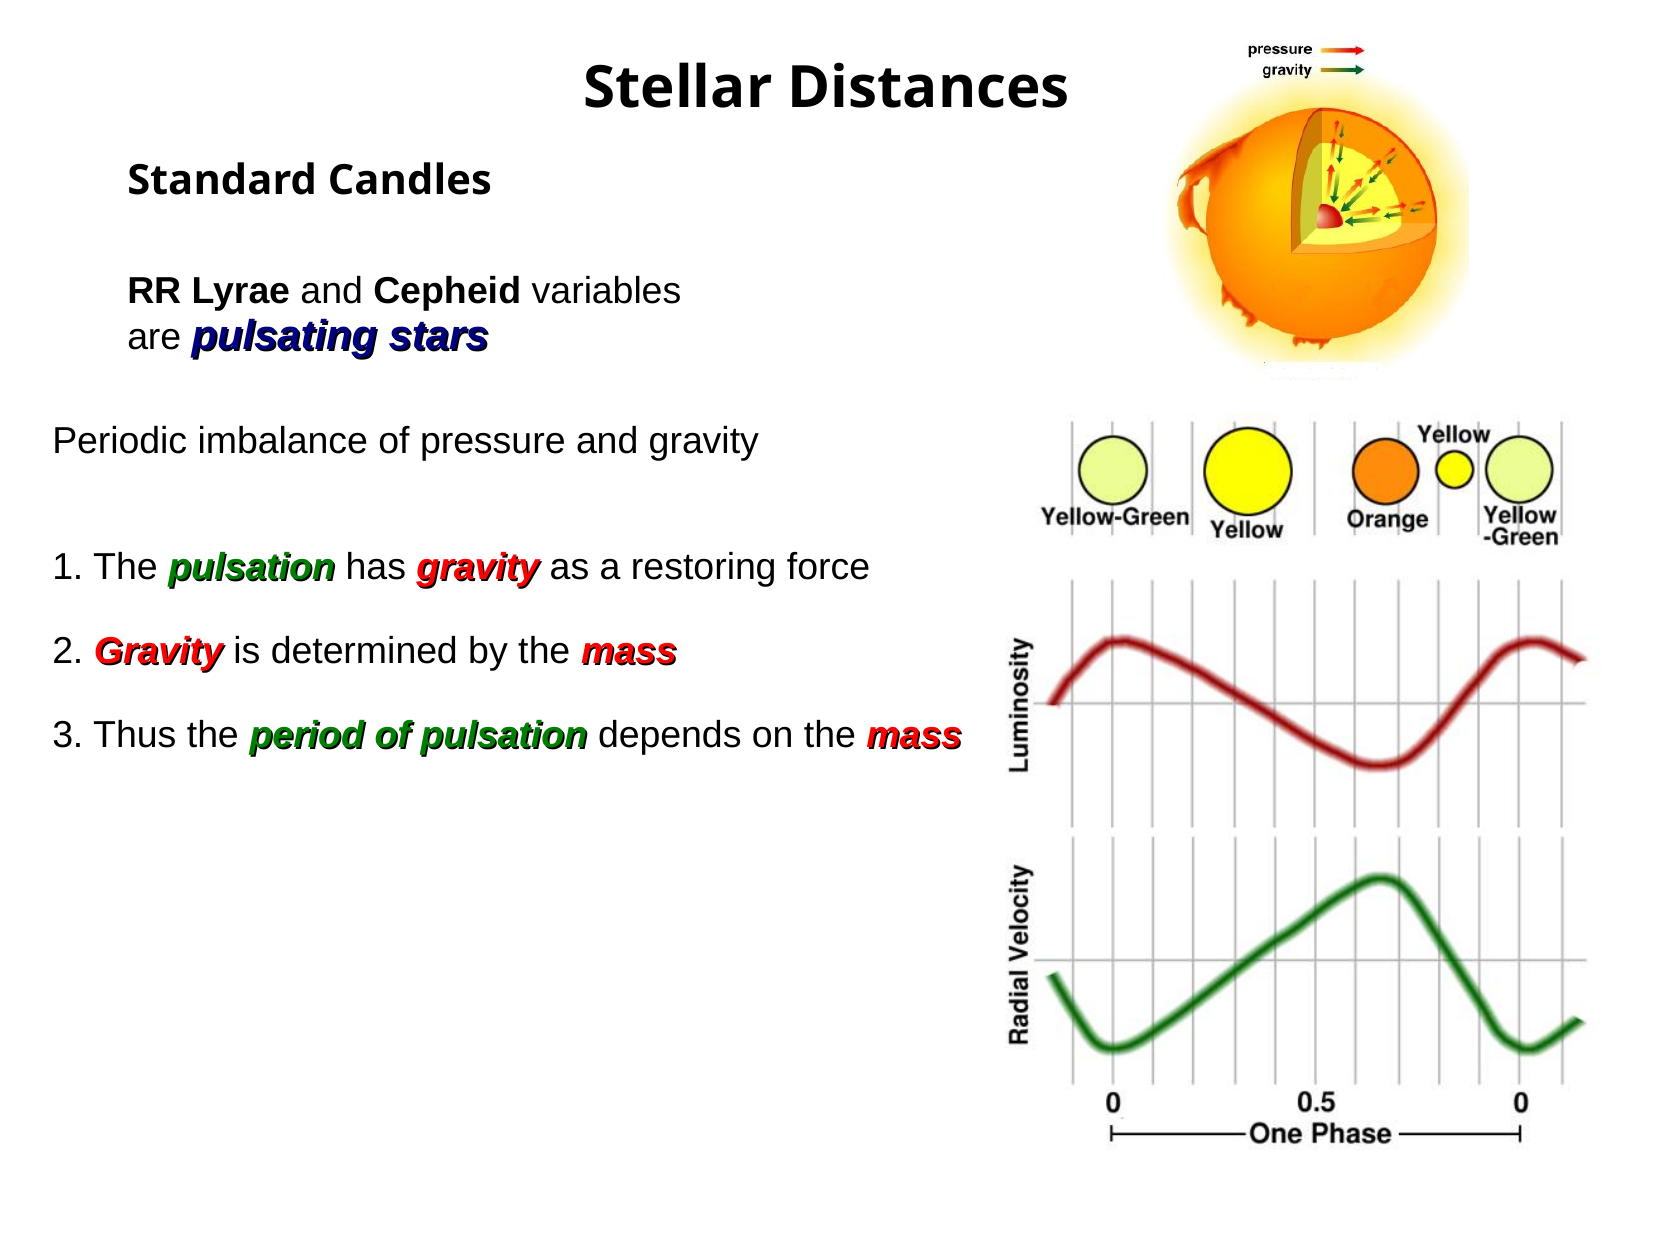

Stellar Distances
Standard Candles
RR Lyrae and Cepheid variables
are pulsating stars
Periodic imbalance of pressure and gravity
1. The pulsation has gravity as a restoring force
2. Gravity is determined by the mass
3. Thus the period of pulsation depends on the mass